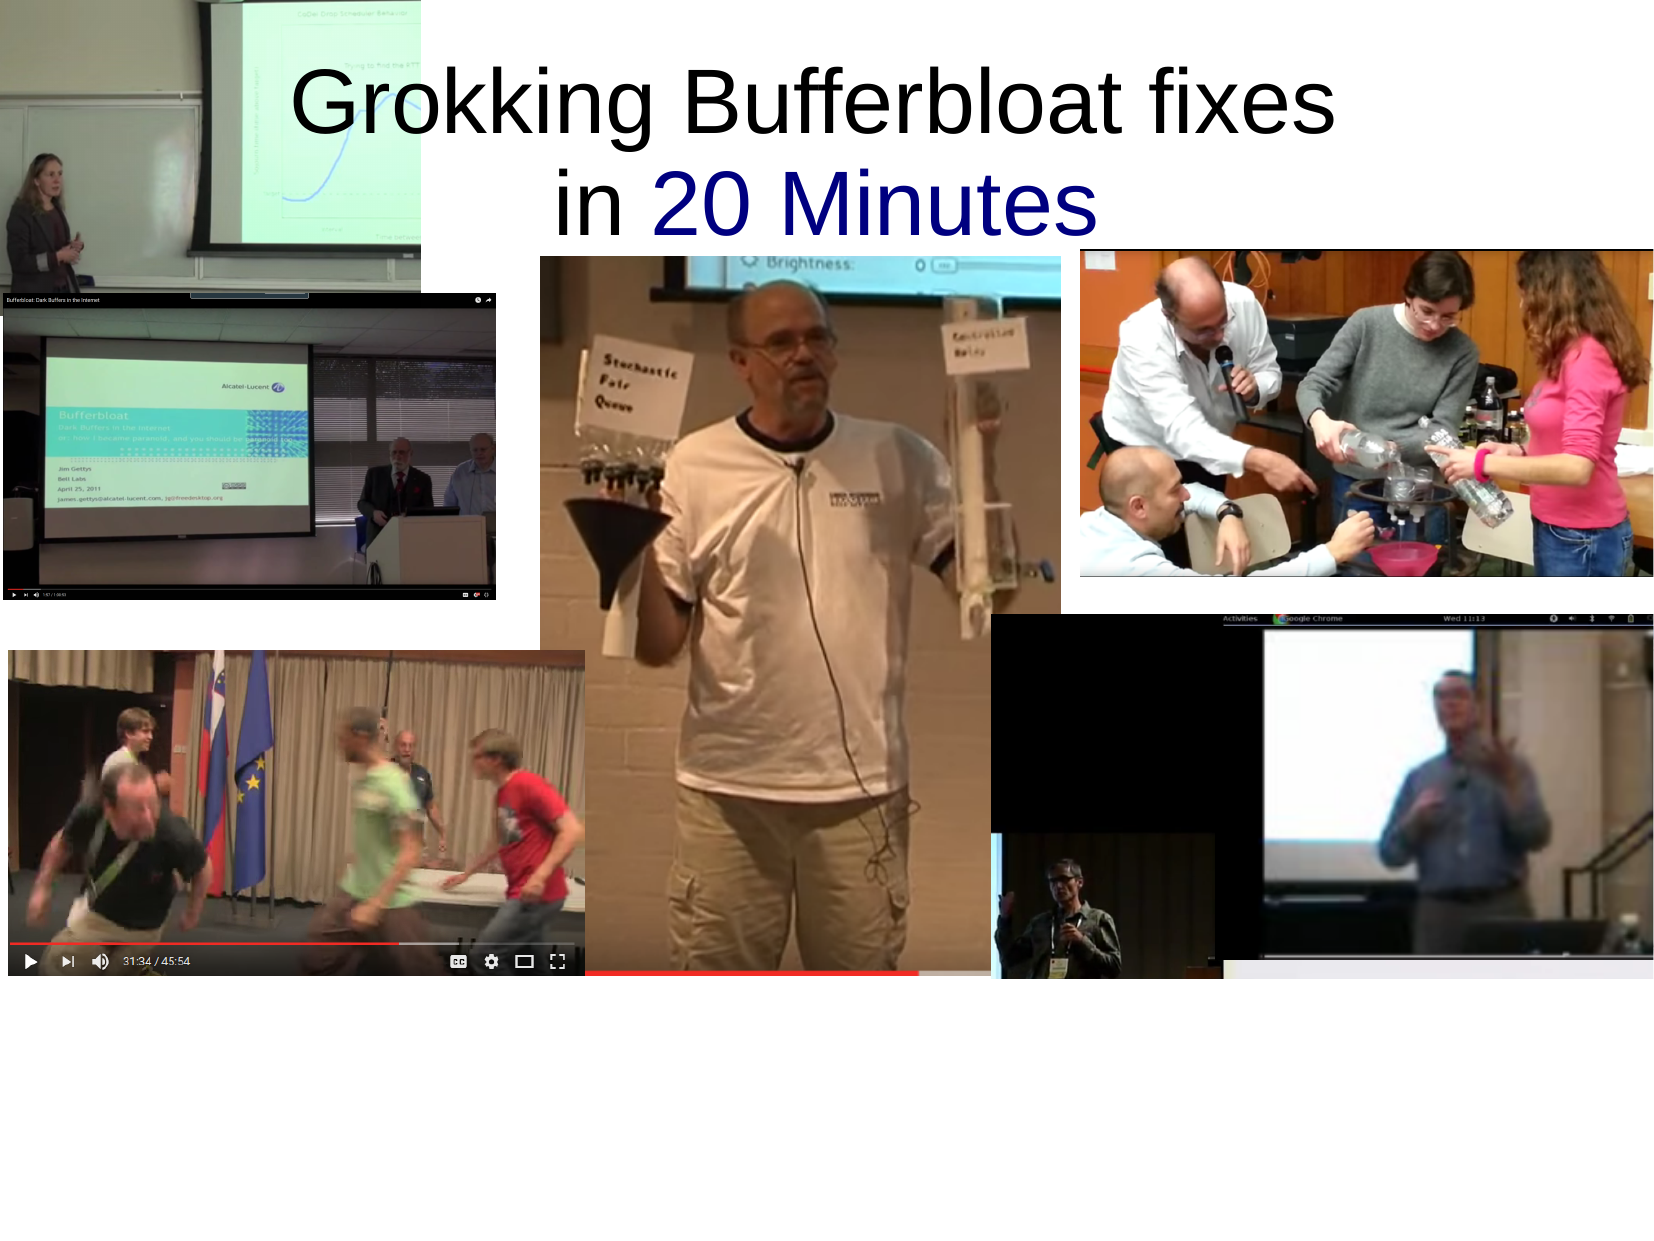

# Grokking Bufferbloat fixes in 20 Minutes